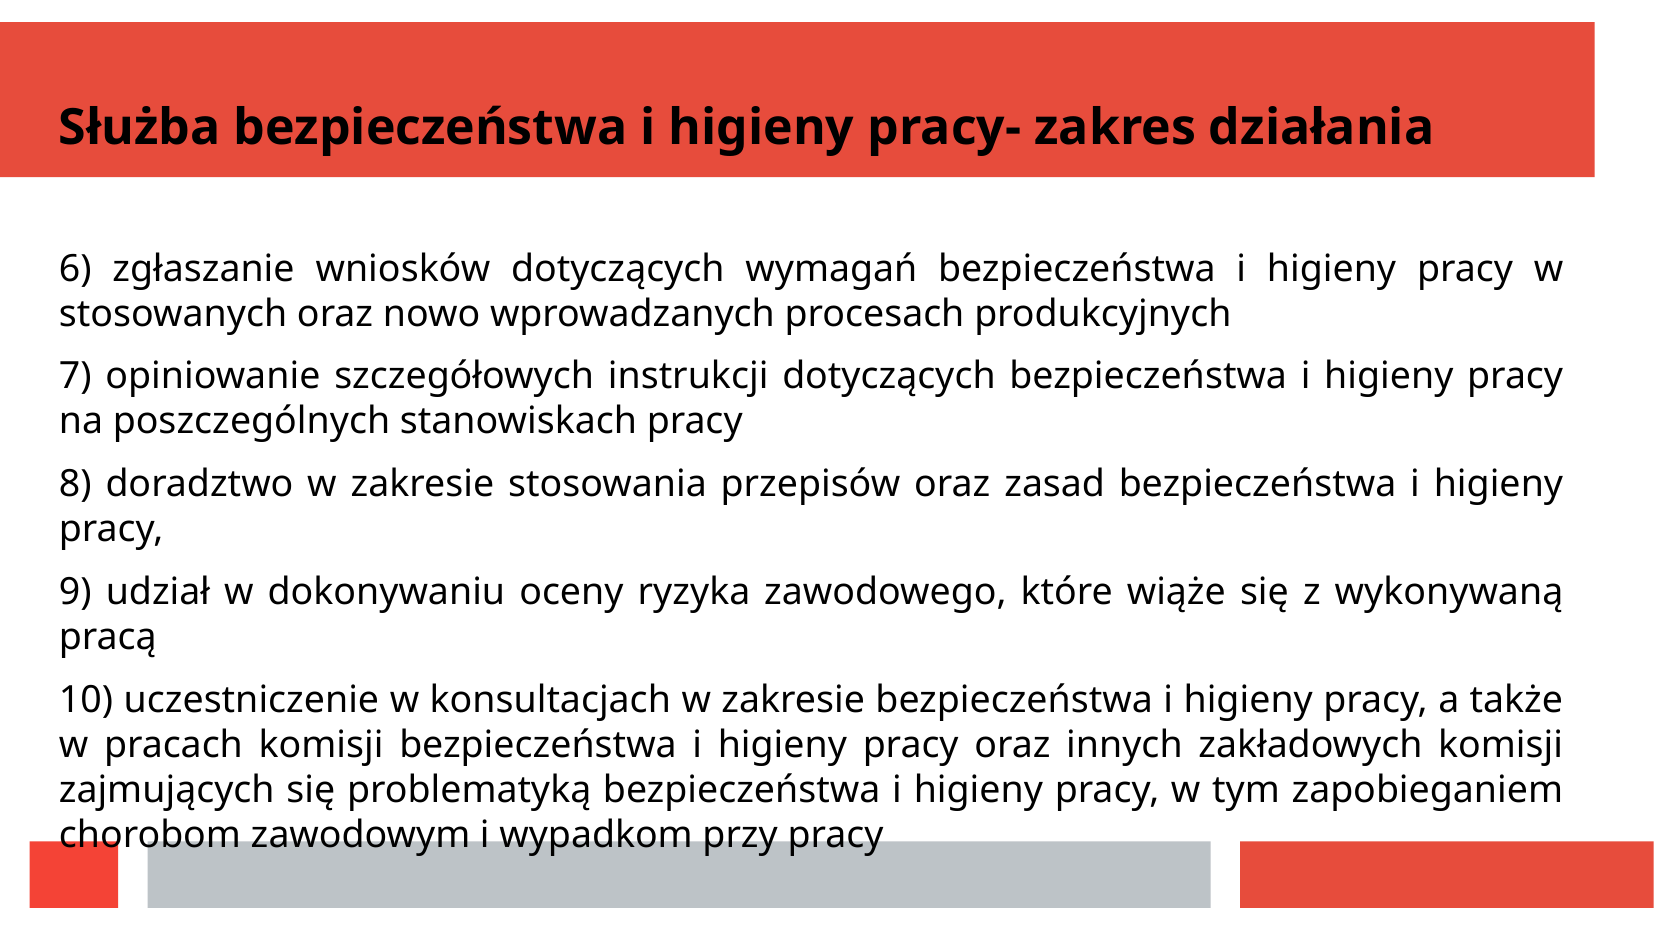

# Służba bezpieczeństwa i higieny pracy- zakres działania
6) zgłaszanie wniosków dotyczących wymagań bezpieczeństwa i higieny pracy w stosowanych oraz nowo wprowadzanych procesach produkcyjnych
7) opiniowanie szczegółowych instrukcji dotyczących bezpieczeństwa i higieny pracy na poszczególnych stanowiskach pracy
8) doradztwo w zakresie stosowania przepisów oraz zasad bezpieczeństwa i higieny pracy,
9) udział w dokonywaniu oceny ryzyka zawodowego, które wiąże się z wykonywaną pracą
10) uczestniczenie w konsultacjach w zakresie bezpieczeństwa i higieny pracy, a także w pracach komisji bezpieczeństwa i higieny pracy oraz innych zakładowych komisji zajmujących się problematyką bezpieczeństwa i higieny pracy, w tym zapobieganiem chorobom zawodowym i wypadkom przy pracy